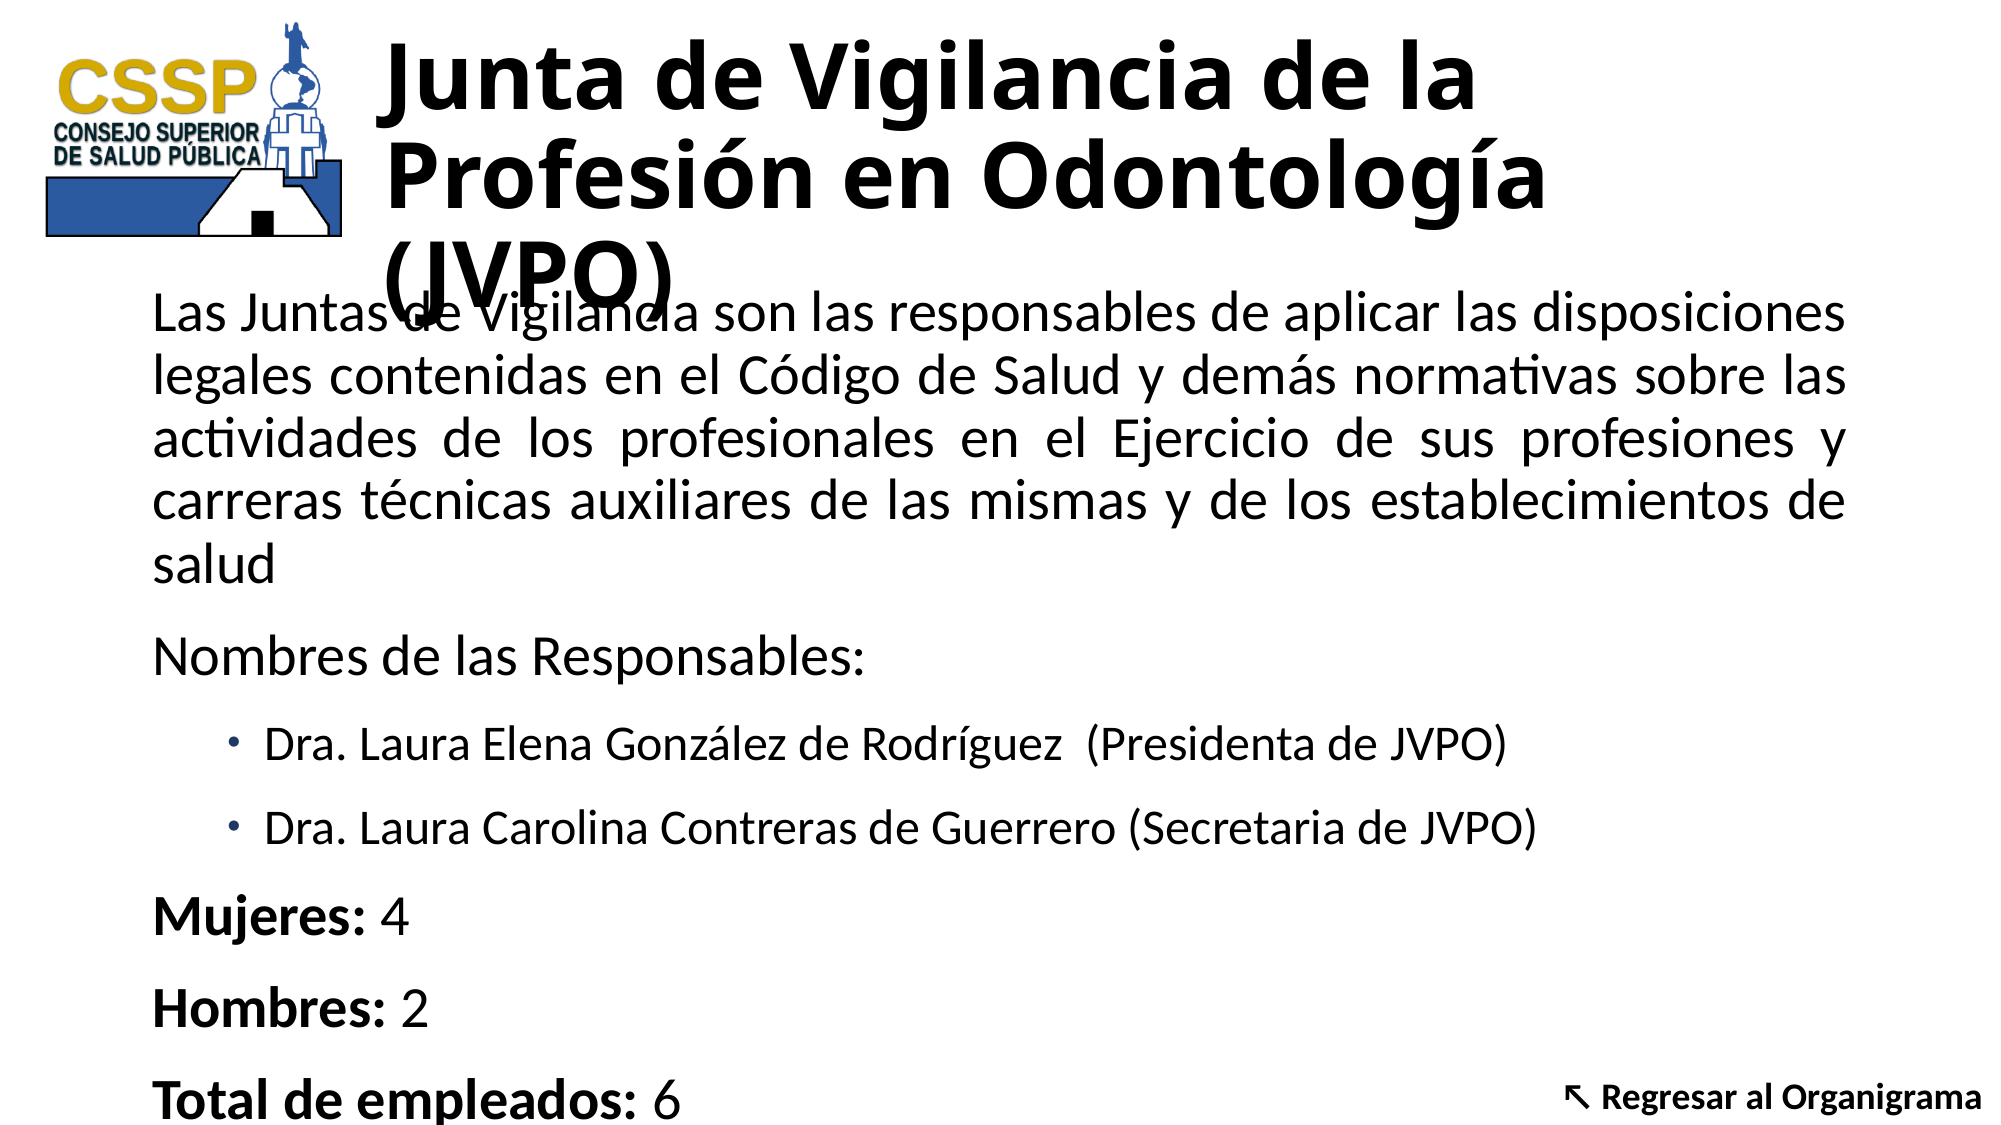

# Junta de Vigilancia de la Profesión en Odontología (JVPO)
Las Juntas de Vigilancia son las responsables de aplicar las disposiciones legales contenidas en el Código de Salud y demás normativas sobre las actividades de los profesionales en el Ejercicio de sus profesiones y carreras técnicas auxiliares de las mismas y de los establecimientos de salud
Nombres de las Responsables:
Dra. Laura Elena González de Rodríguez (Presidenta de JVPO)
Dra. Laura Carolina Contreras de Guerrero (Secretaria de JVPO)
Mujeres: 4
Hombres: 2
Total de empleados: 6
↖ Regresar al Organigrama